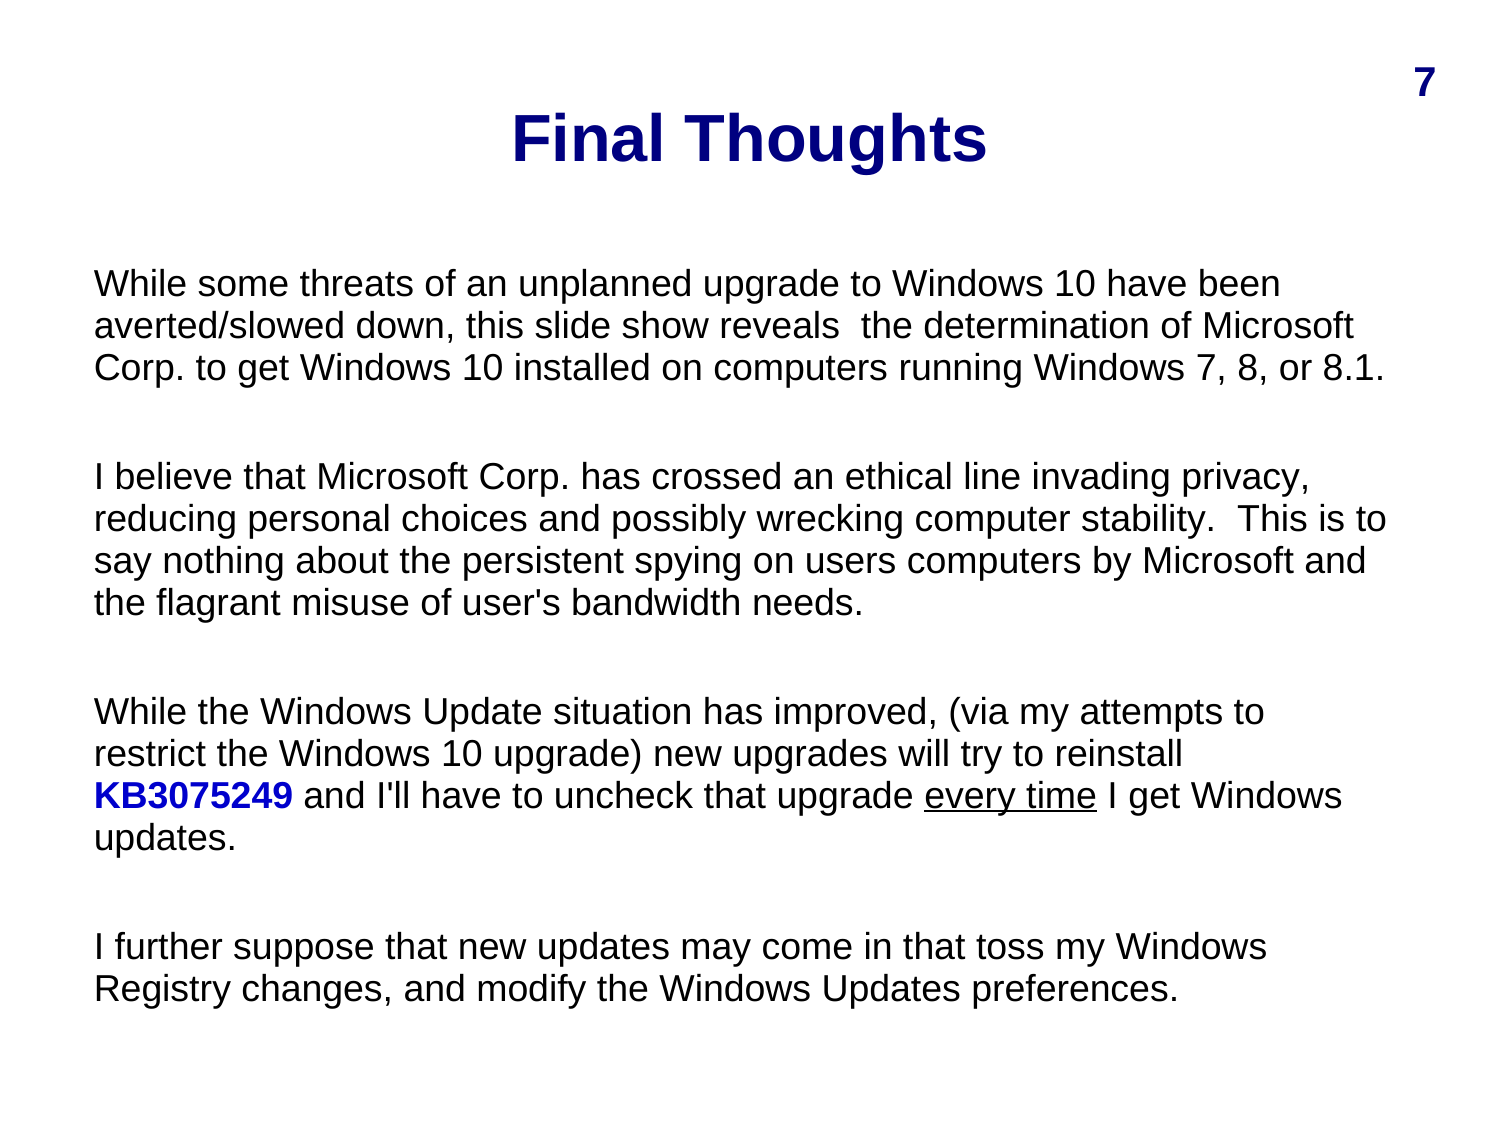

# Final Thoughts
7
While some threats of an unplanned upgrade to Windows 10 have been averted/slowed down, this slide show reveals the determination of Microsoft Corp. to get Windows 10 installed on computers running Windows 7, 8, or 8.1.
I believe that Microsoft Corp. has crossed an ethical line invading privacy, reducing personal choices and possibly wrecking computer stability. This is to say nothing about the persistent spying on users computers by Microsoft and the flagrant misuse of user's bandwidth needs.
While the Windows Update situation has improved, (via my attempts to restrict the Windows 10 upgrade) new upgrades will try to reinstall KB3075249 and I'll have to uncheck that upgrade every time I get Windows updates.
I further suppose that new updates may come in that toss my Windows Registry changes, and modify the Windows Updates preferences.